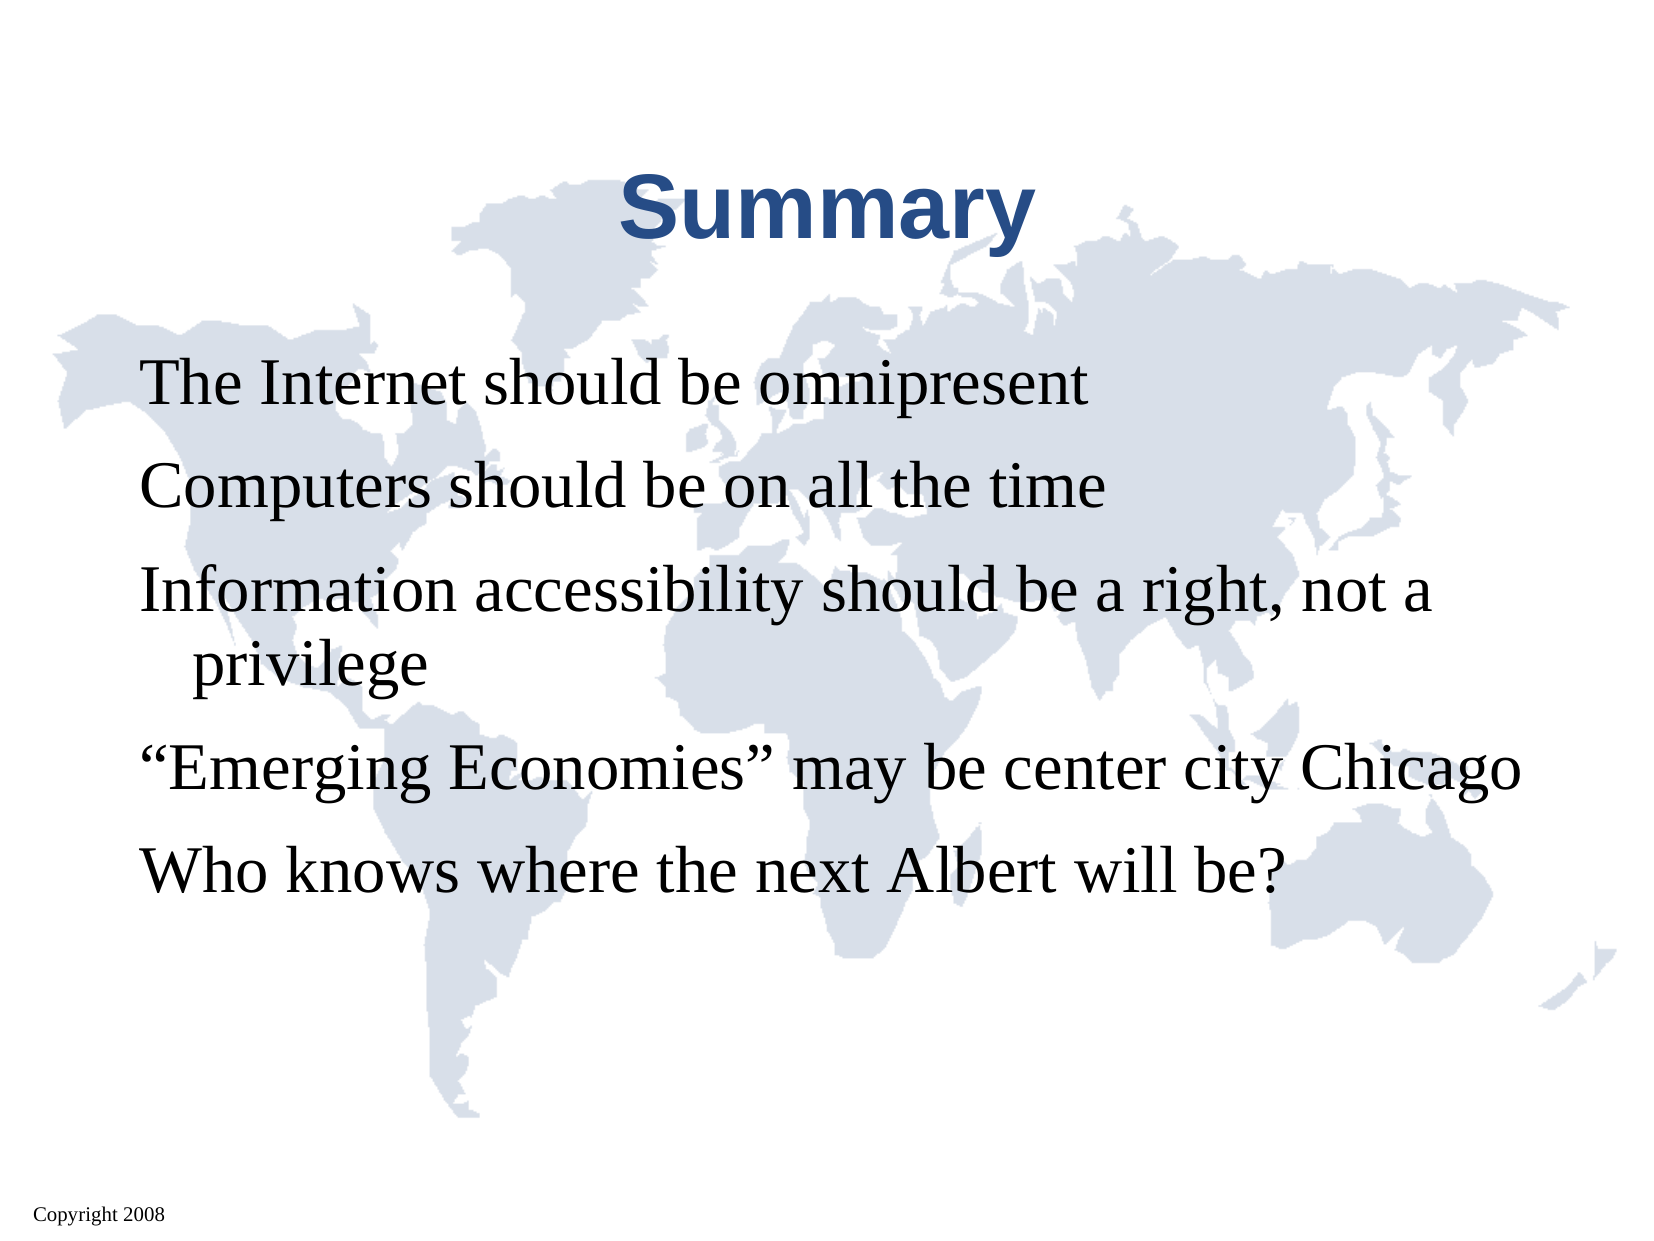

# Summary
The Internet should be omnipresent
Computers should be on all the time
Information accessibility should be a right, not a privilege
“Emerging Economies” may be center city Chicago
Who knows where the next Albert will be?